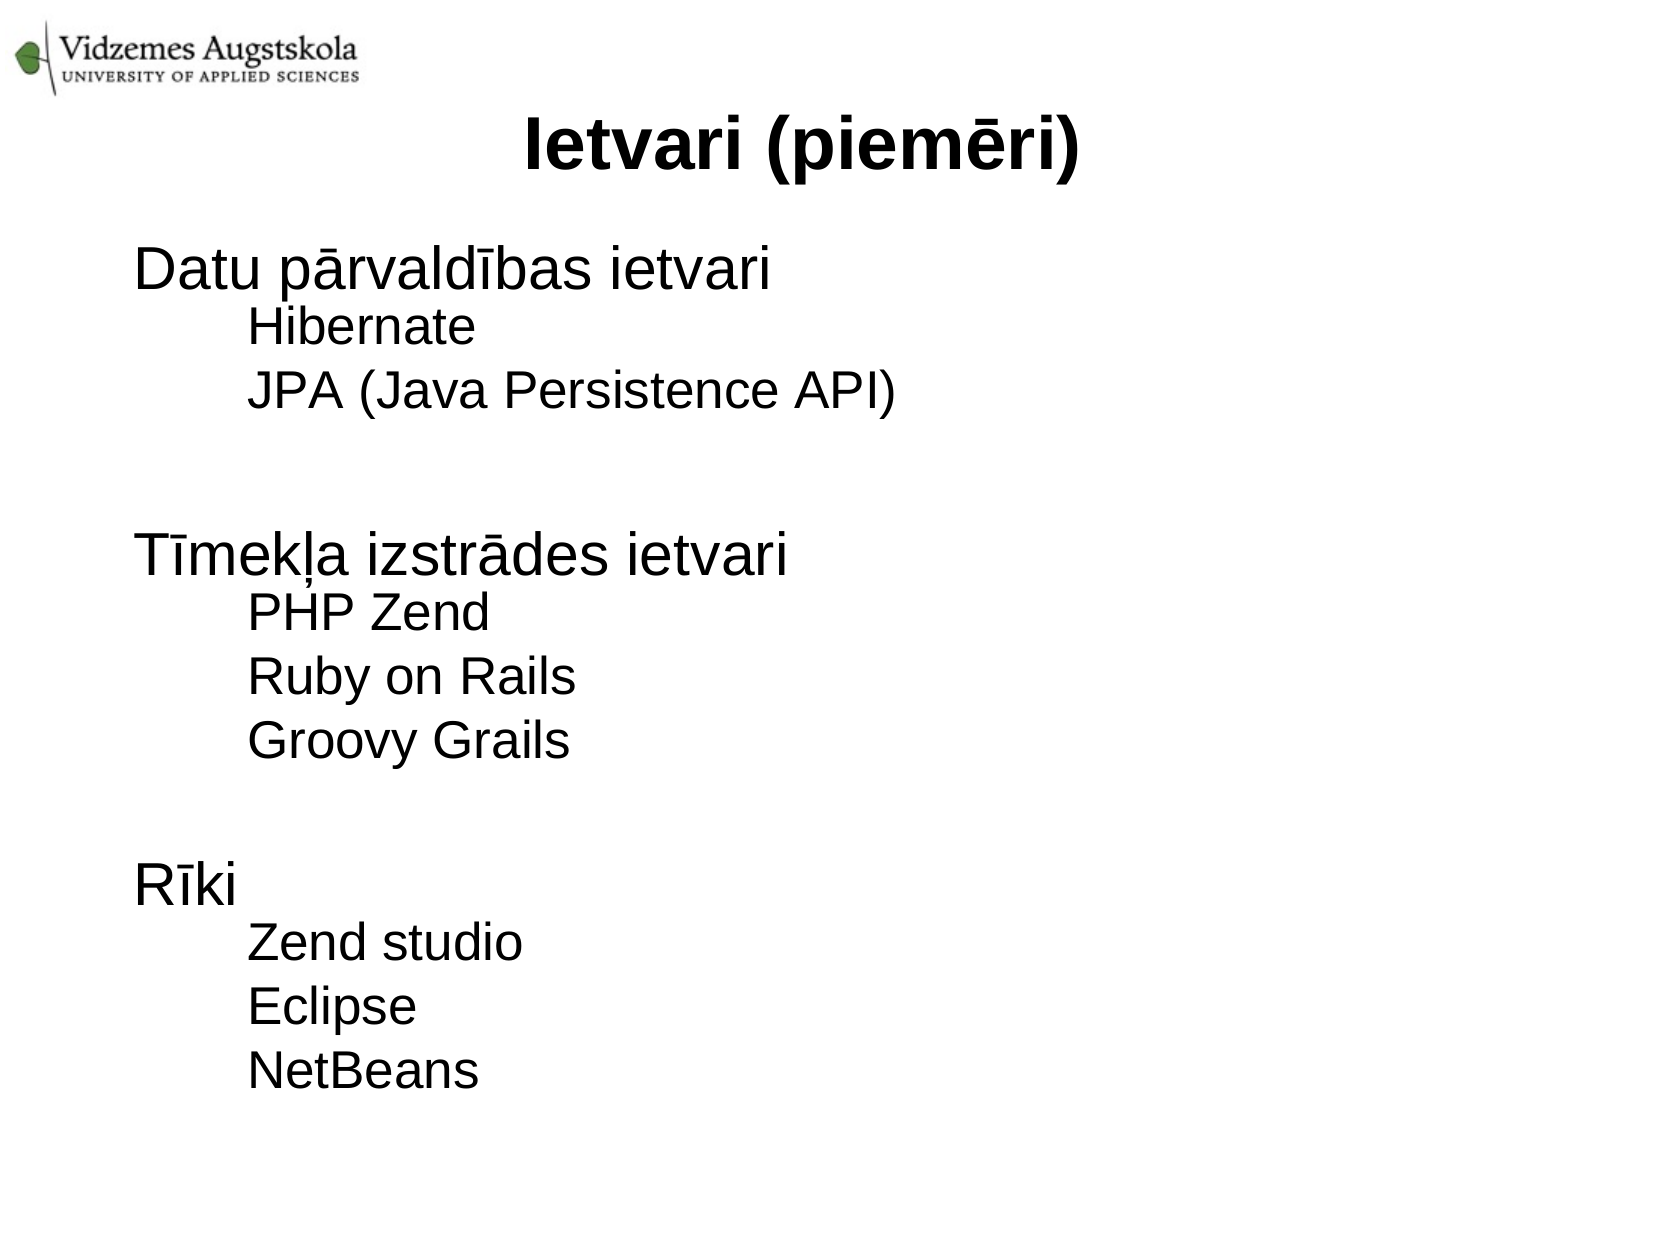

# Ietvari (piemēri)
Datu pārvaldības ietvari
Hibernate
JPA (Java Persistence API)
Tīmekļa izstrādes ietvari
PHP Zend
Ruby on Rails
Groovy Grails
Rīki
Zend studio
Eclipse
NetBeans